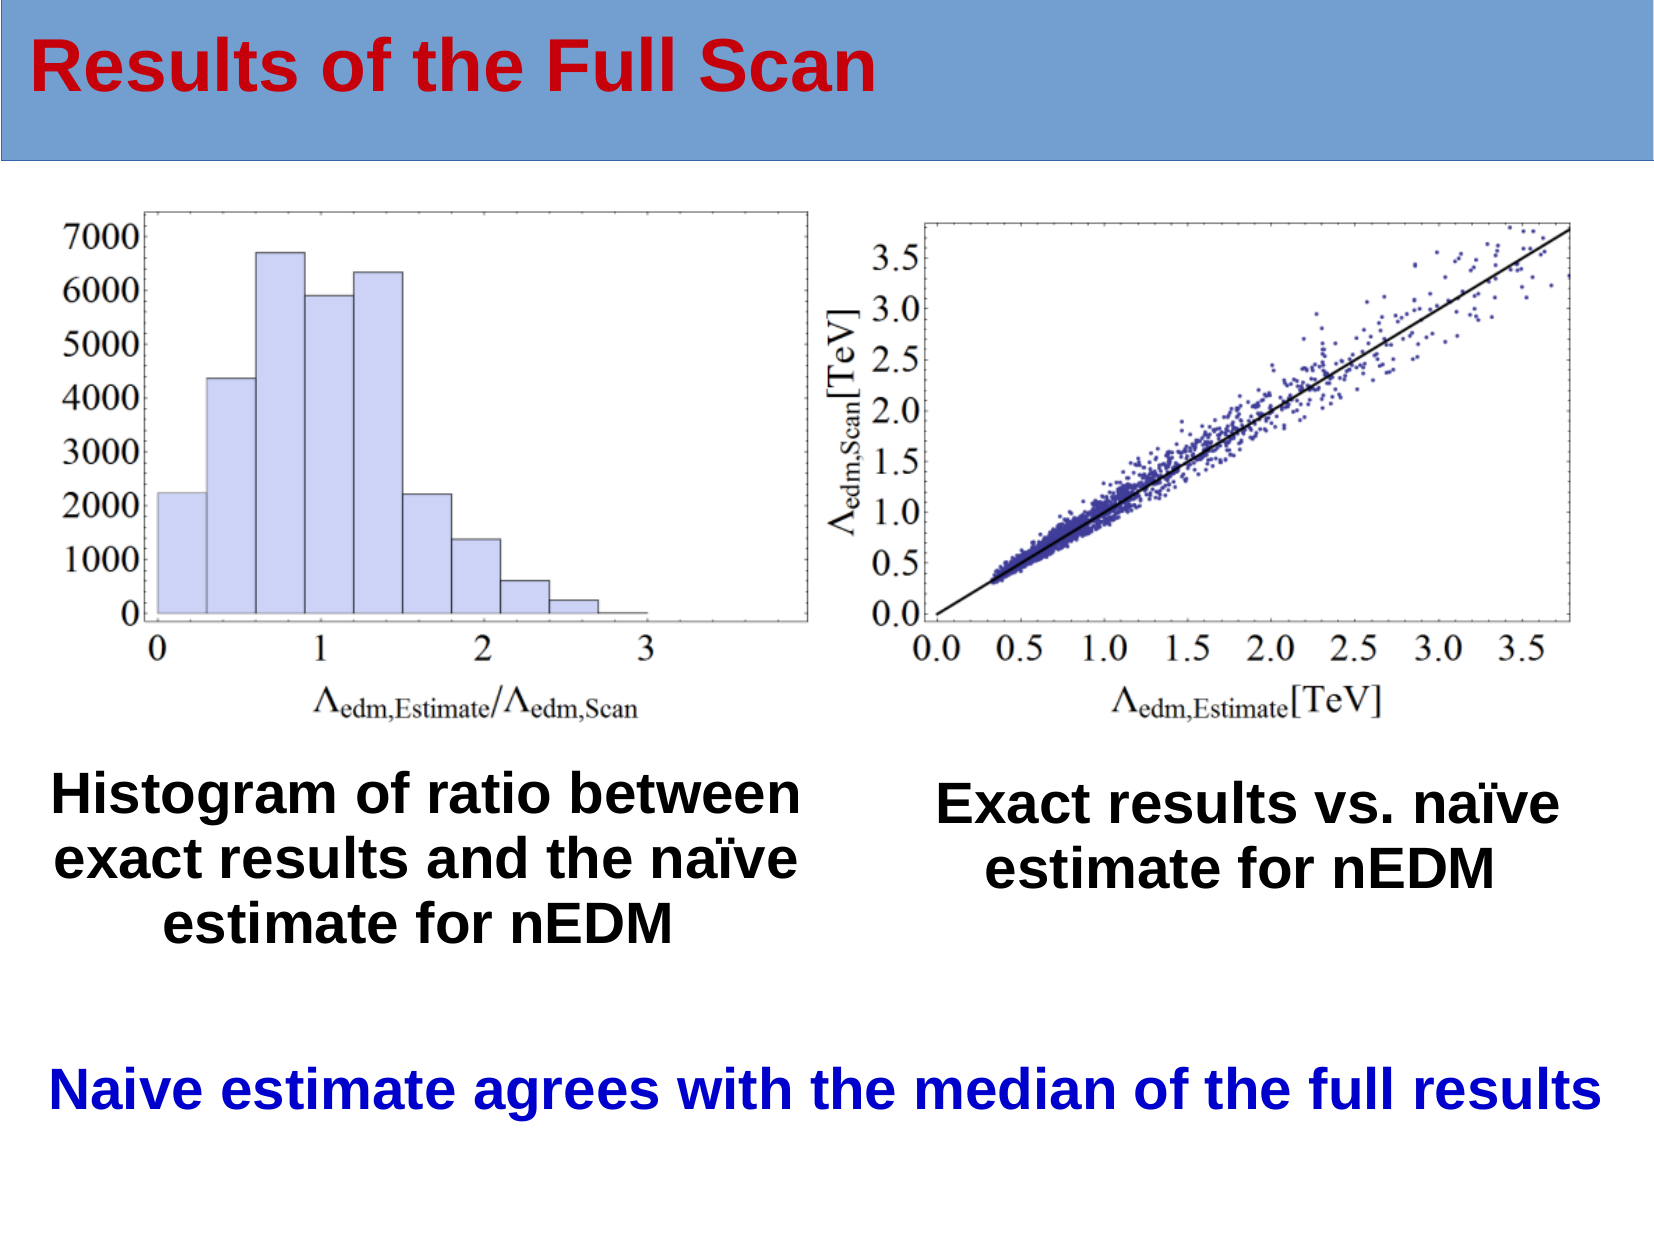

# Results of the Full Scan
Histogram of ratio between exact results and the naïve estimate for nEDM
Exact results vs. naïve estimate for nEDM
Naive estimate agrees with the median of the full results